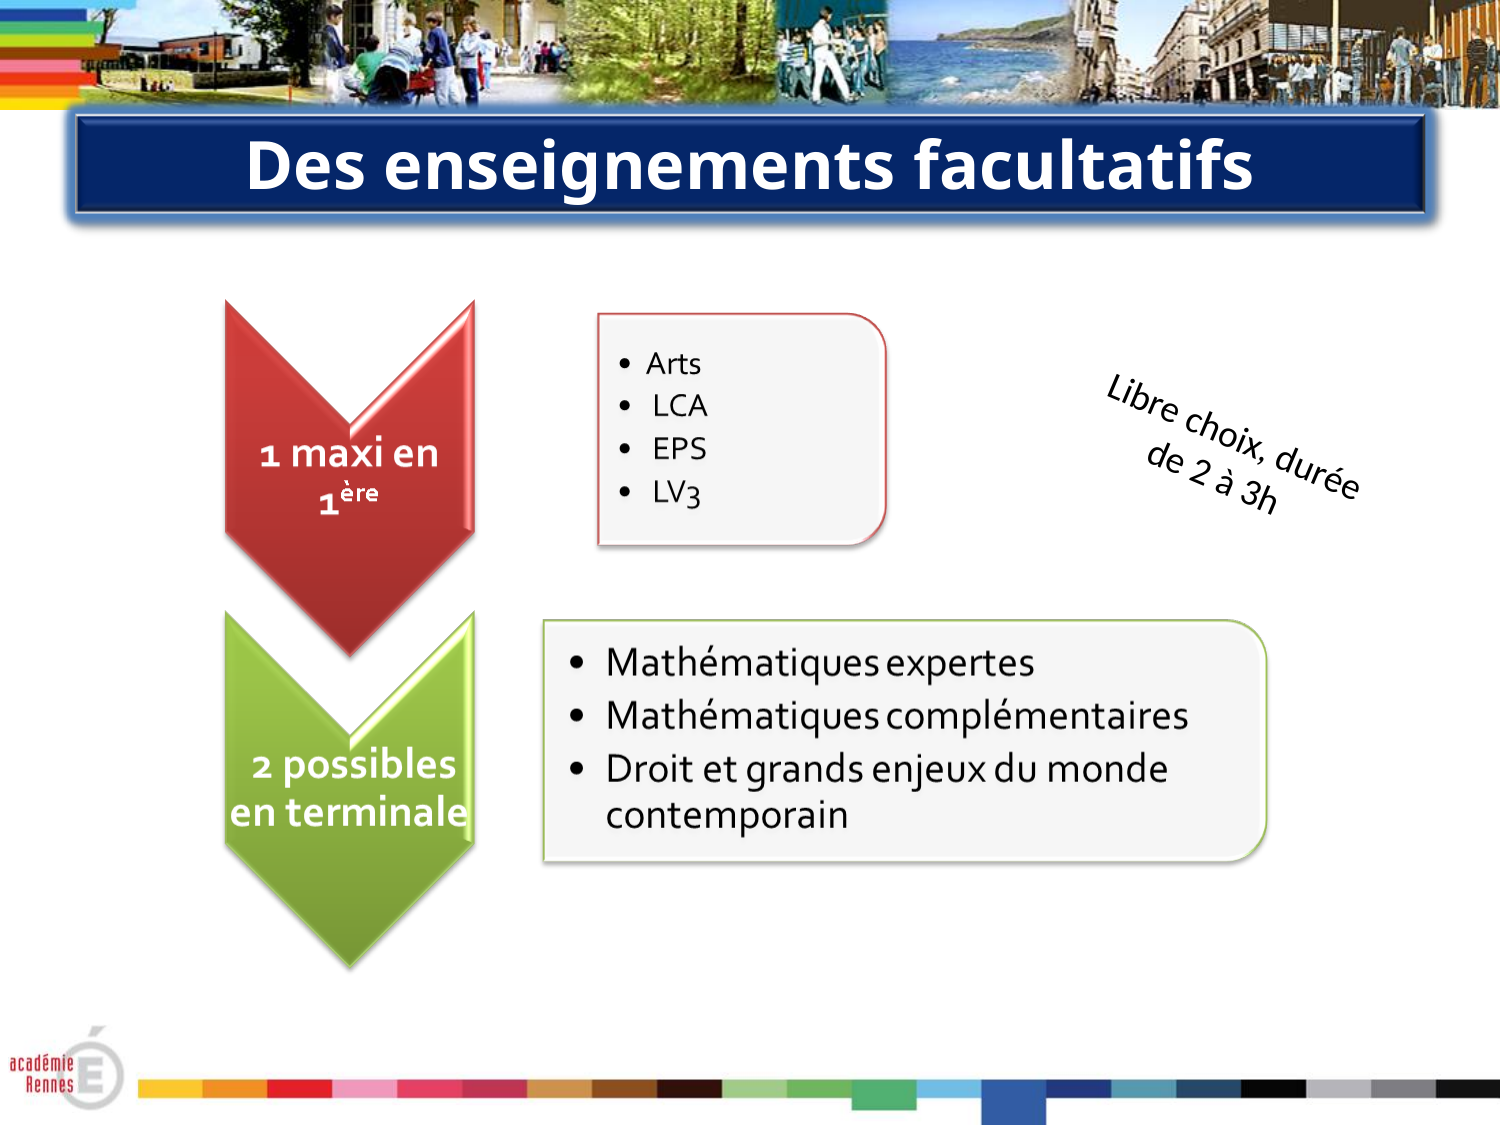

Des enseignements facultatifs
Libre choix, durée de 2 à 3h